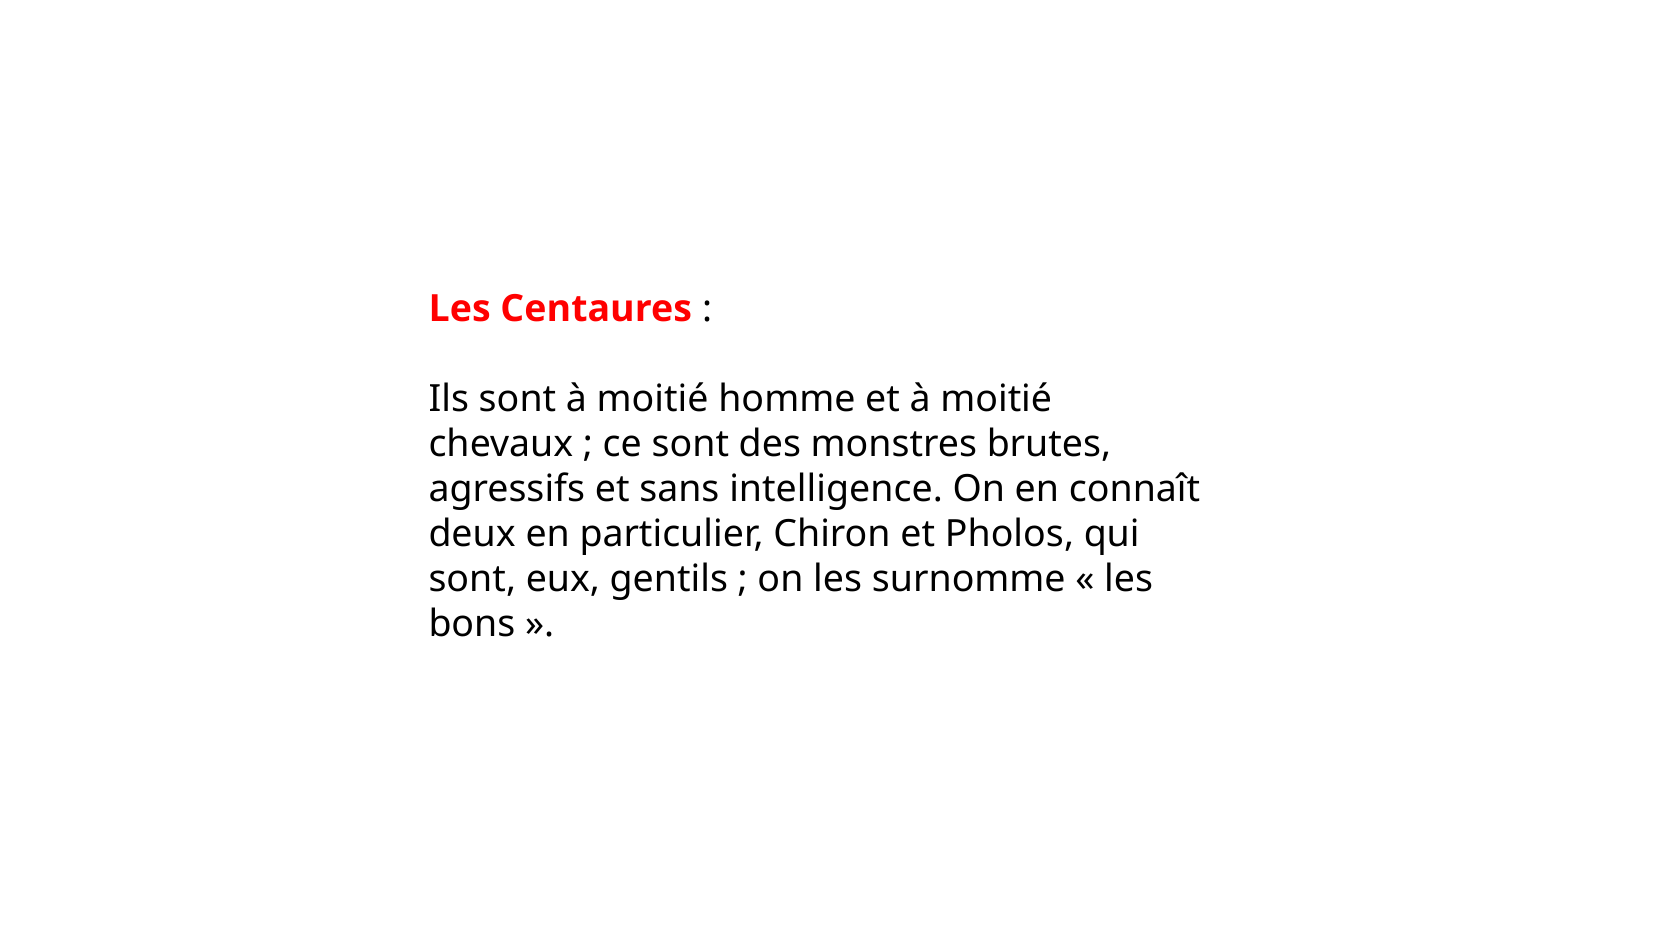

Les Centaures :
Ils sont à moitié homme et à moitié chevaux ; ce sont des monstres brutes, agressifs et sans intelligence. On en connaît deux en particulier, Chiron et Pholos, qui sont, eux, gentils ; on les surnomme « les bons ».